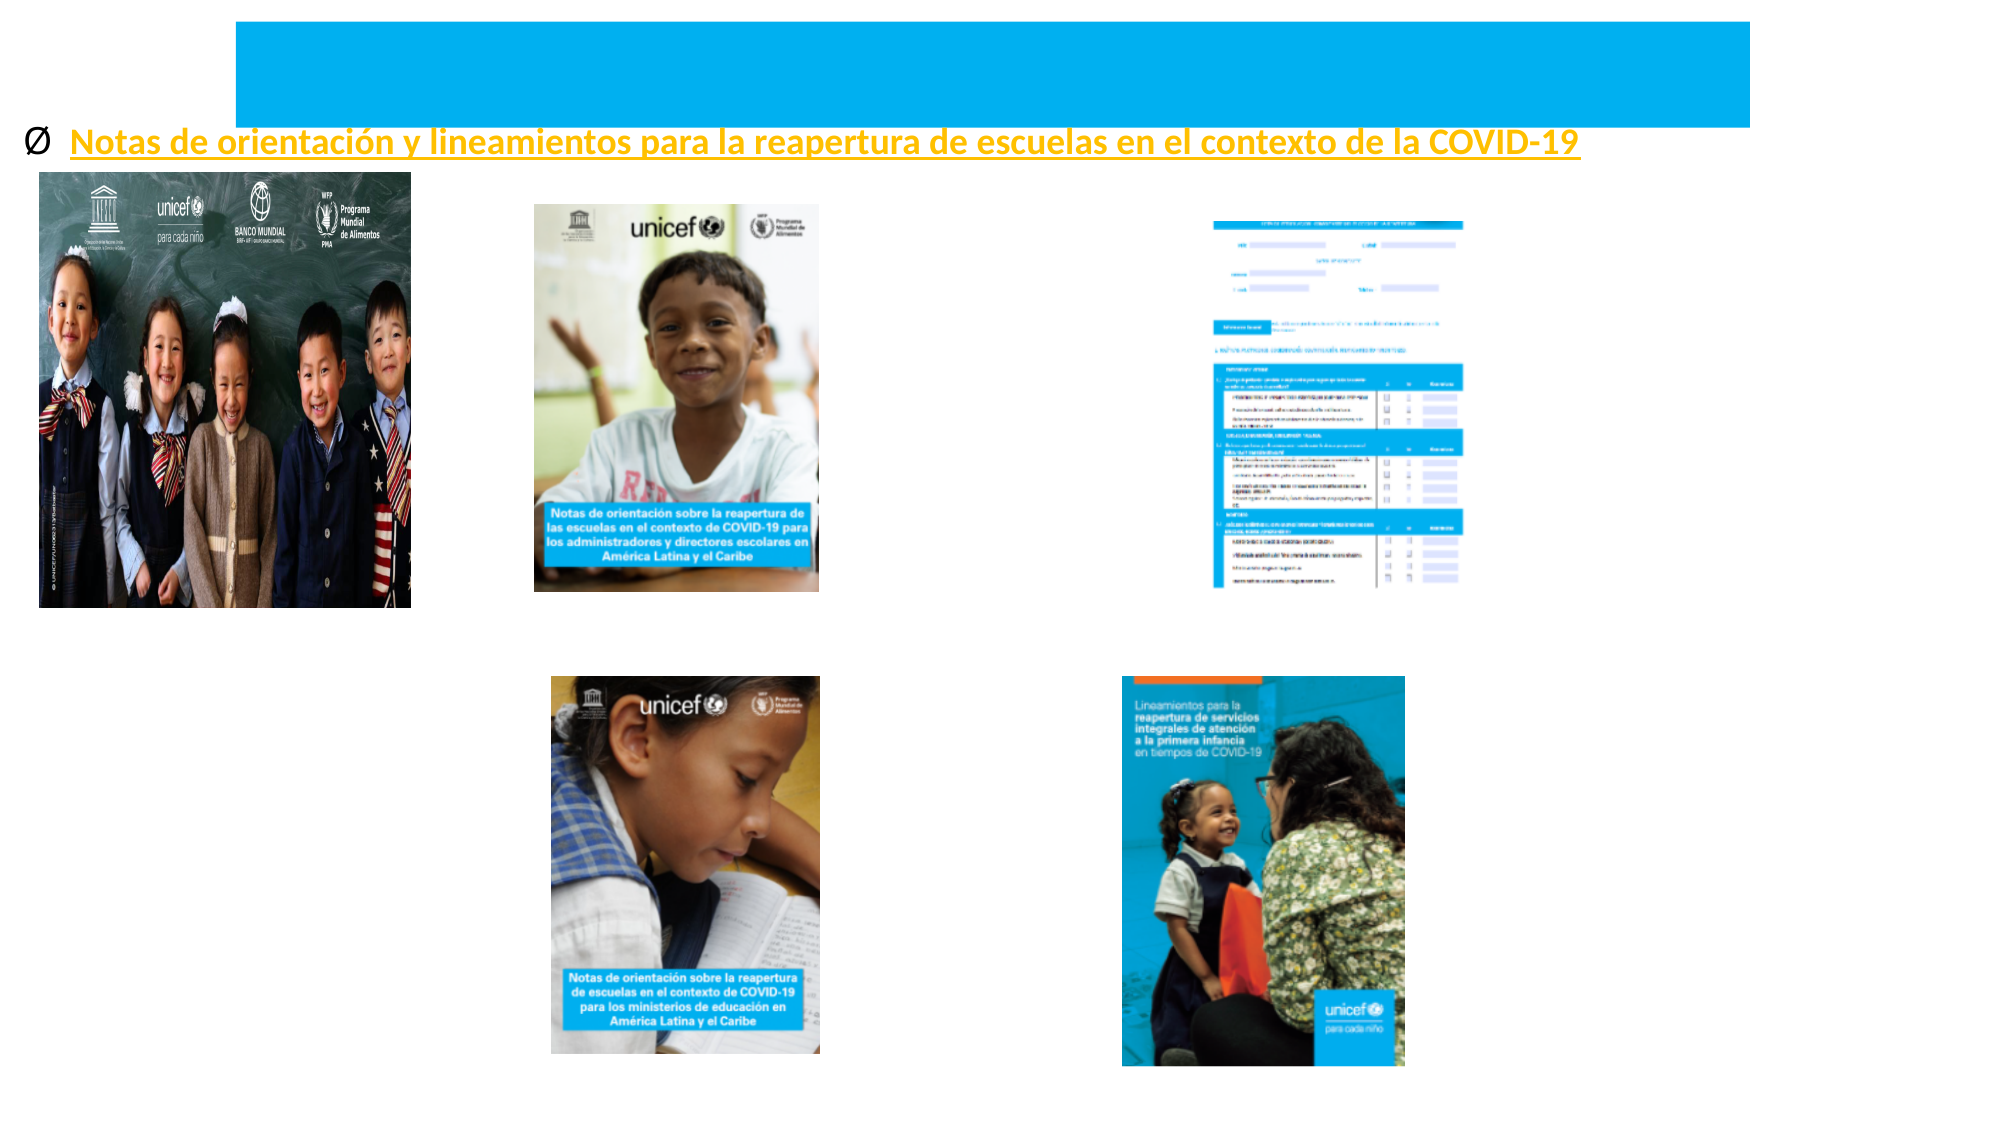

# Recursos regionales para la reapertura de las escuelas
Notas de orientación y lineamientos para la reapertura de escuelas en el contexto de la COVID-19
Ambas notas cuentan con listas de verificación para las diferentes fases del proceso de reapertura de las escuelas Disponibles en ambas notas en español, inglés y portugués.
Notas de orientación para los administradores y directores escolares de ALC Disponible en español, inglés y portugués.
Marco para la reapertura
 de escuelas
Lineamientos para la reapertura de servicios integrales de atención a la primera infancia en tiempos de COVID-19 Disponible en español e inglés.
Notas de orientación para los ministerios de educación de ALCDisponible en español, inglés y portugués.